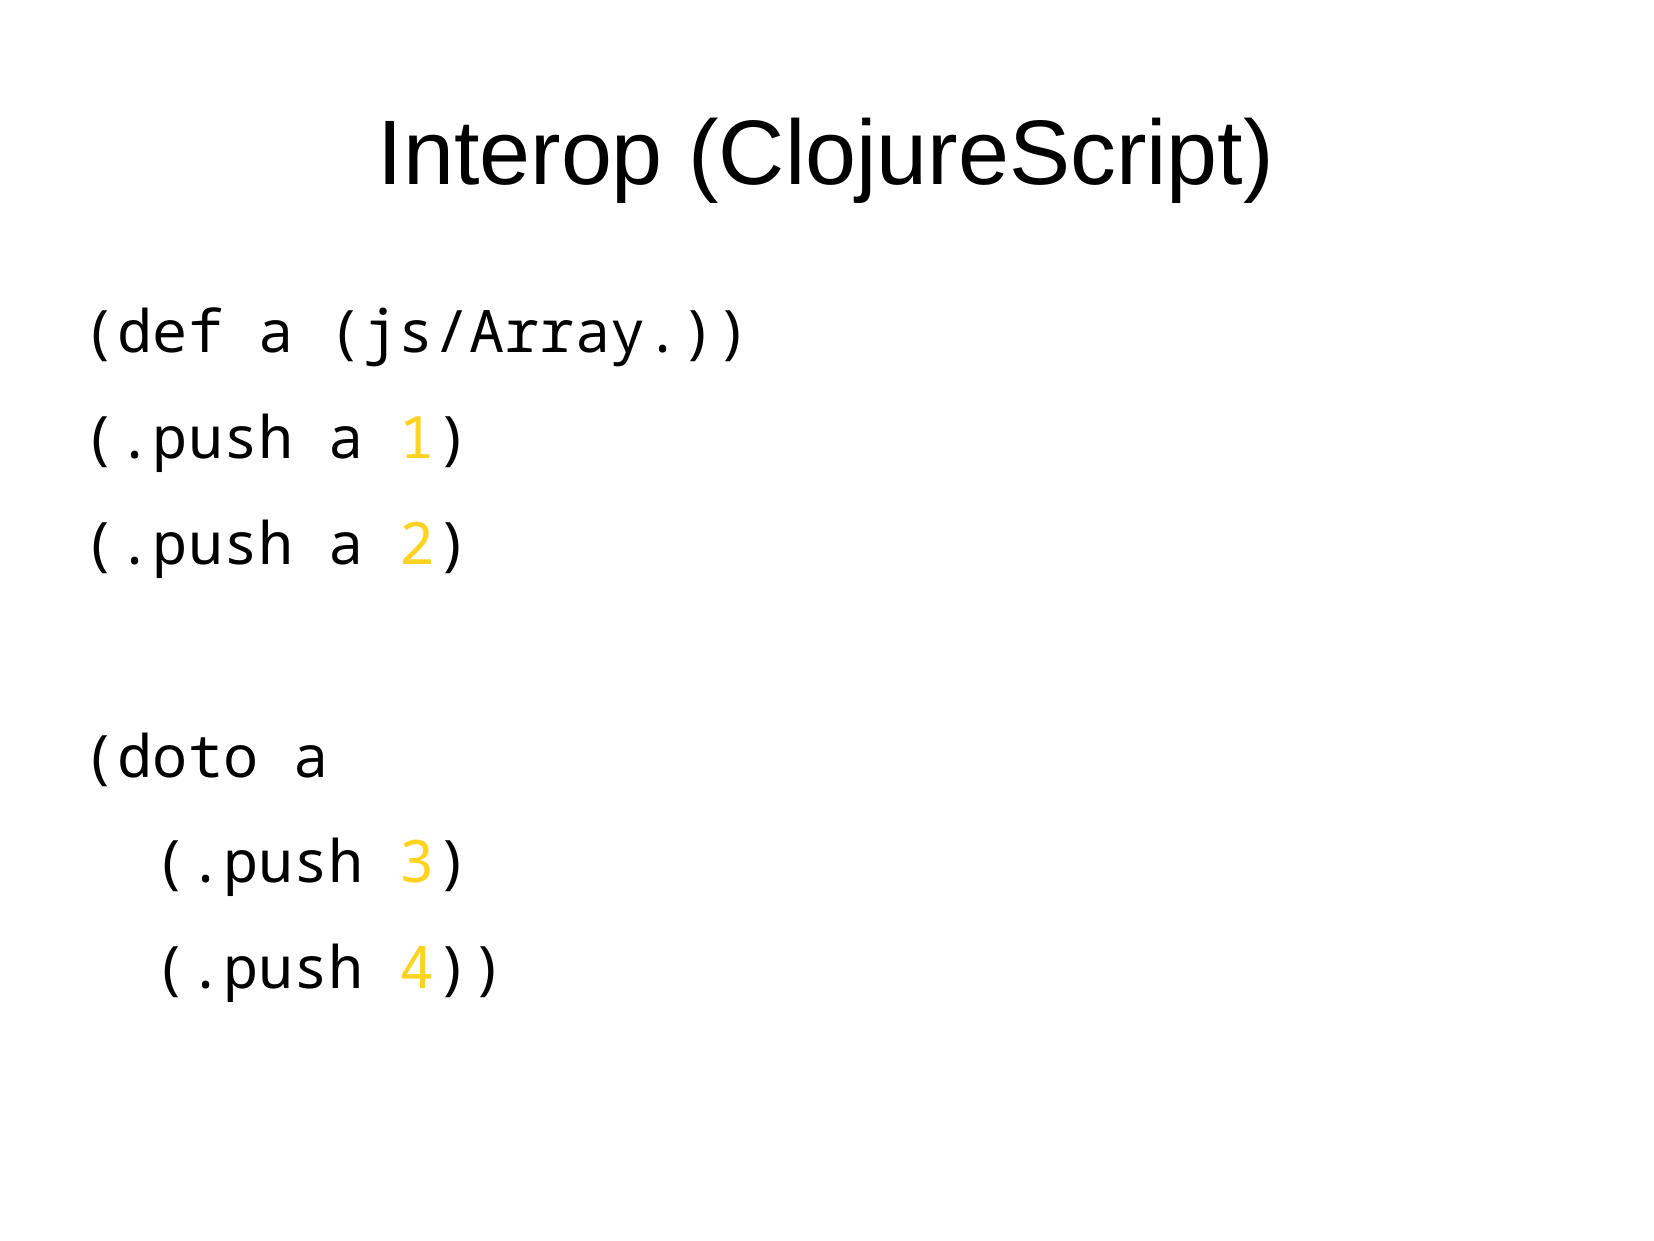

# Interop (ClojureScript)
(def a (js/Array.))
(.push a 1)
(.push a 2)
(doto a
 (.push 3)
 (.push 4))